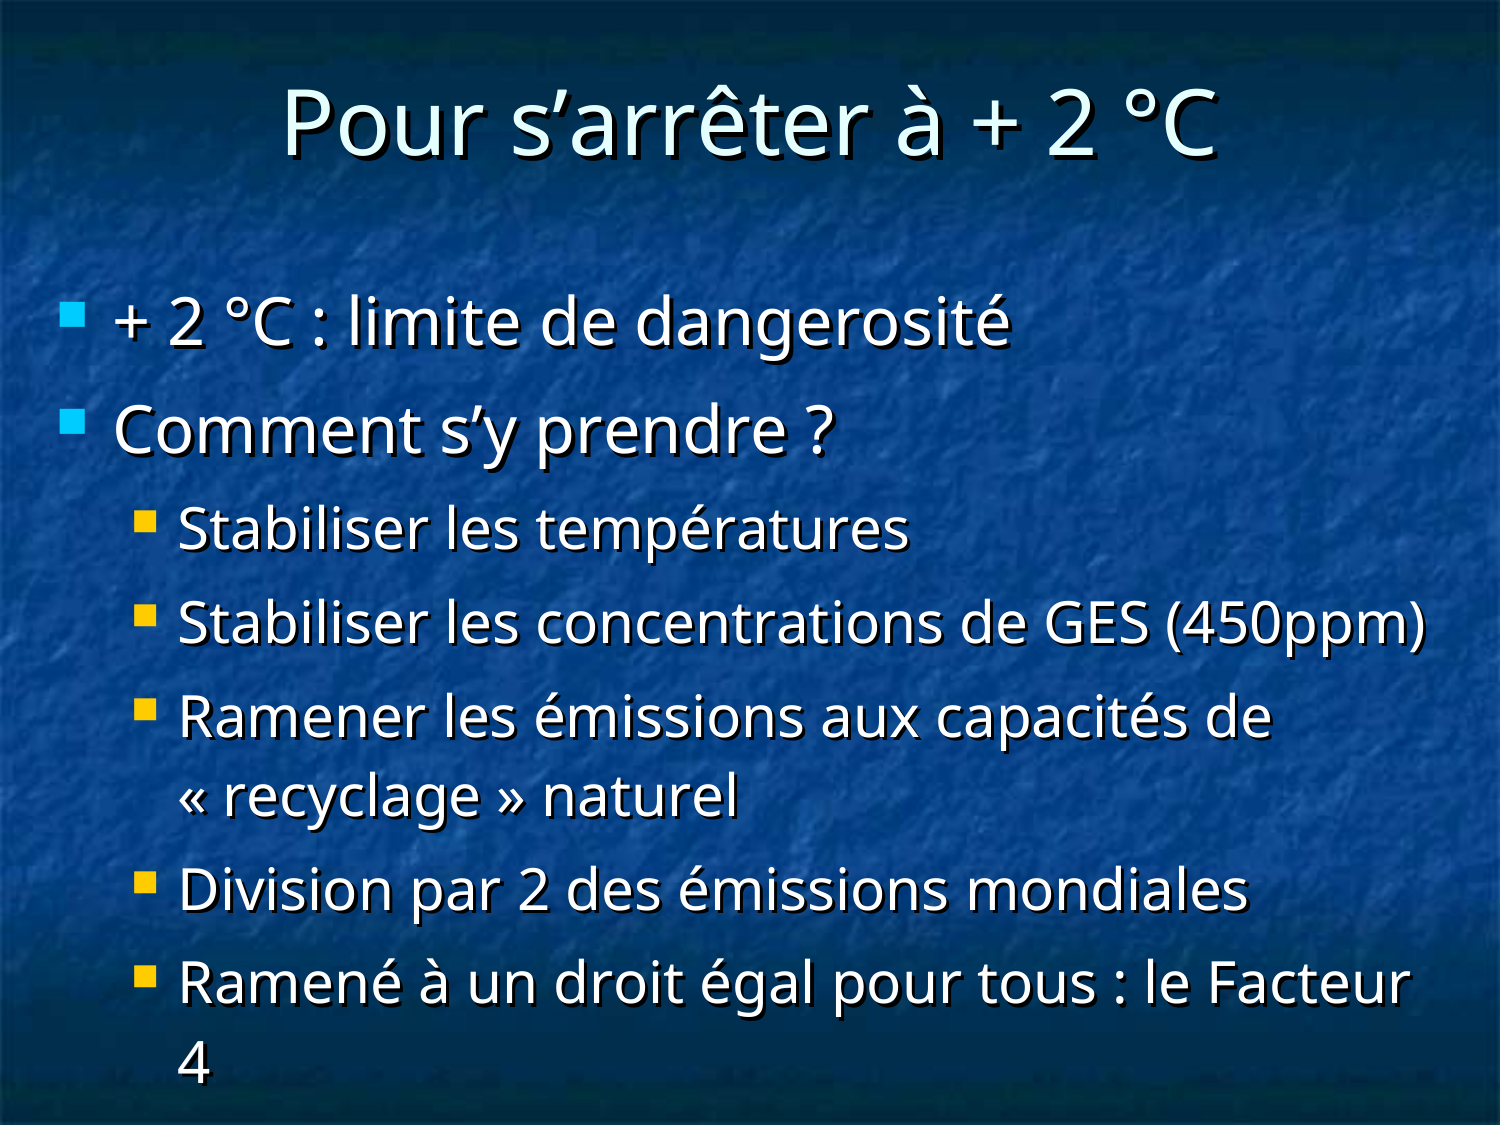

# Pour s’arrêter à + 2 °C
+ 2 °C : limite de dangerosité
Comment s’y prendre ?
Stabiliser les températures
Stabiliser les concentrations de GES (450ppm)
Ramener les émissions aux capacités de « recyclage » naturel
Division par 2 des émissions mondiales
Ramené à un droit égal pour tous : le Facteur 4